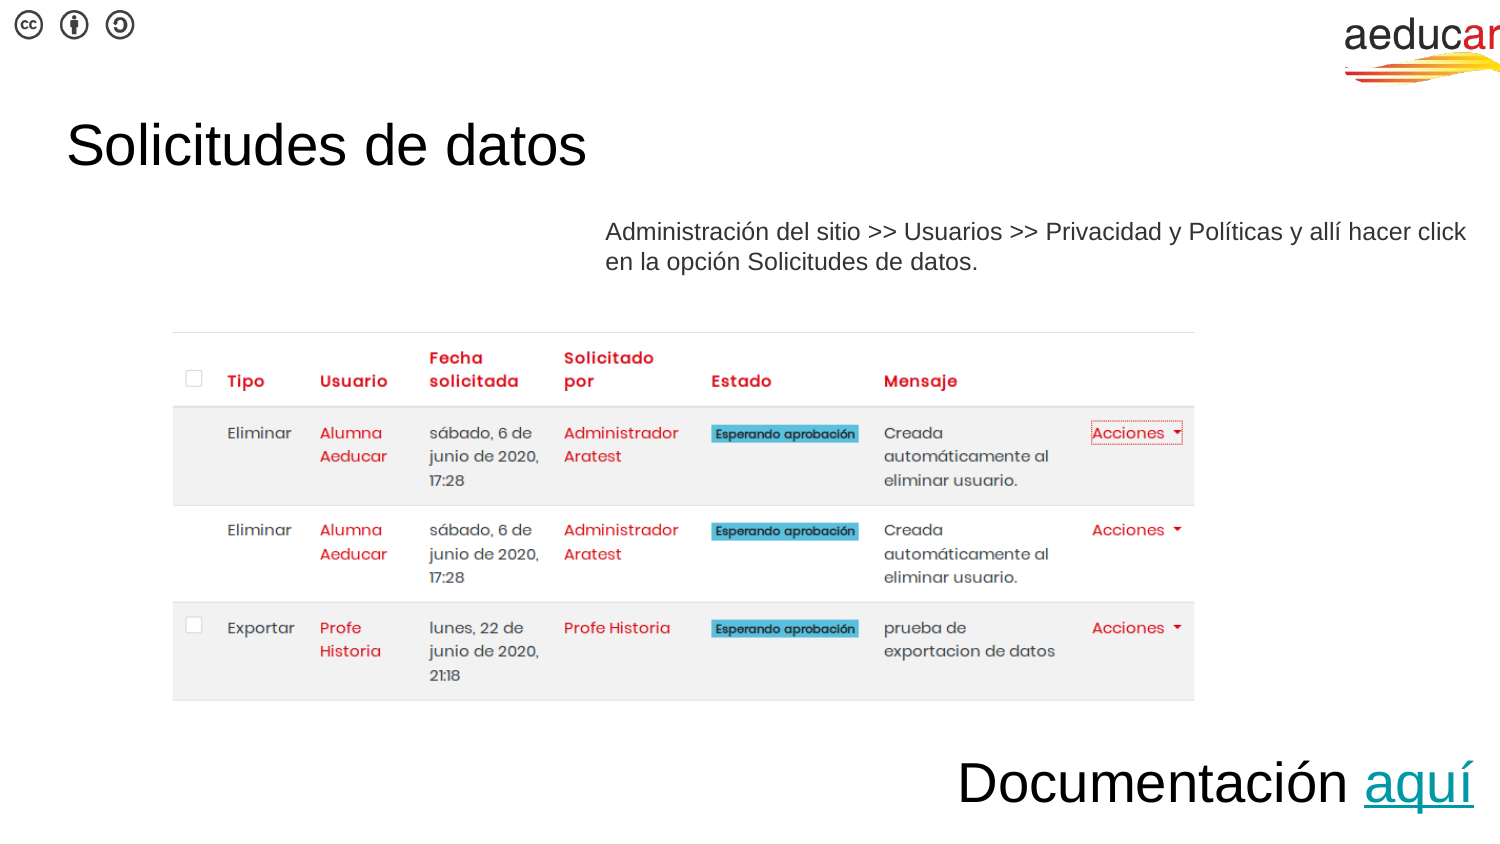

# Solicitudes de datos
Administración del sitio >> Usuarios >> Privacidad y Políticas y allí hacer click en la opción Solicitudes de datos.
Documentación aquí